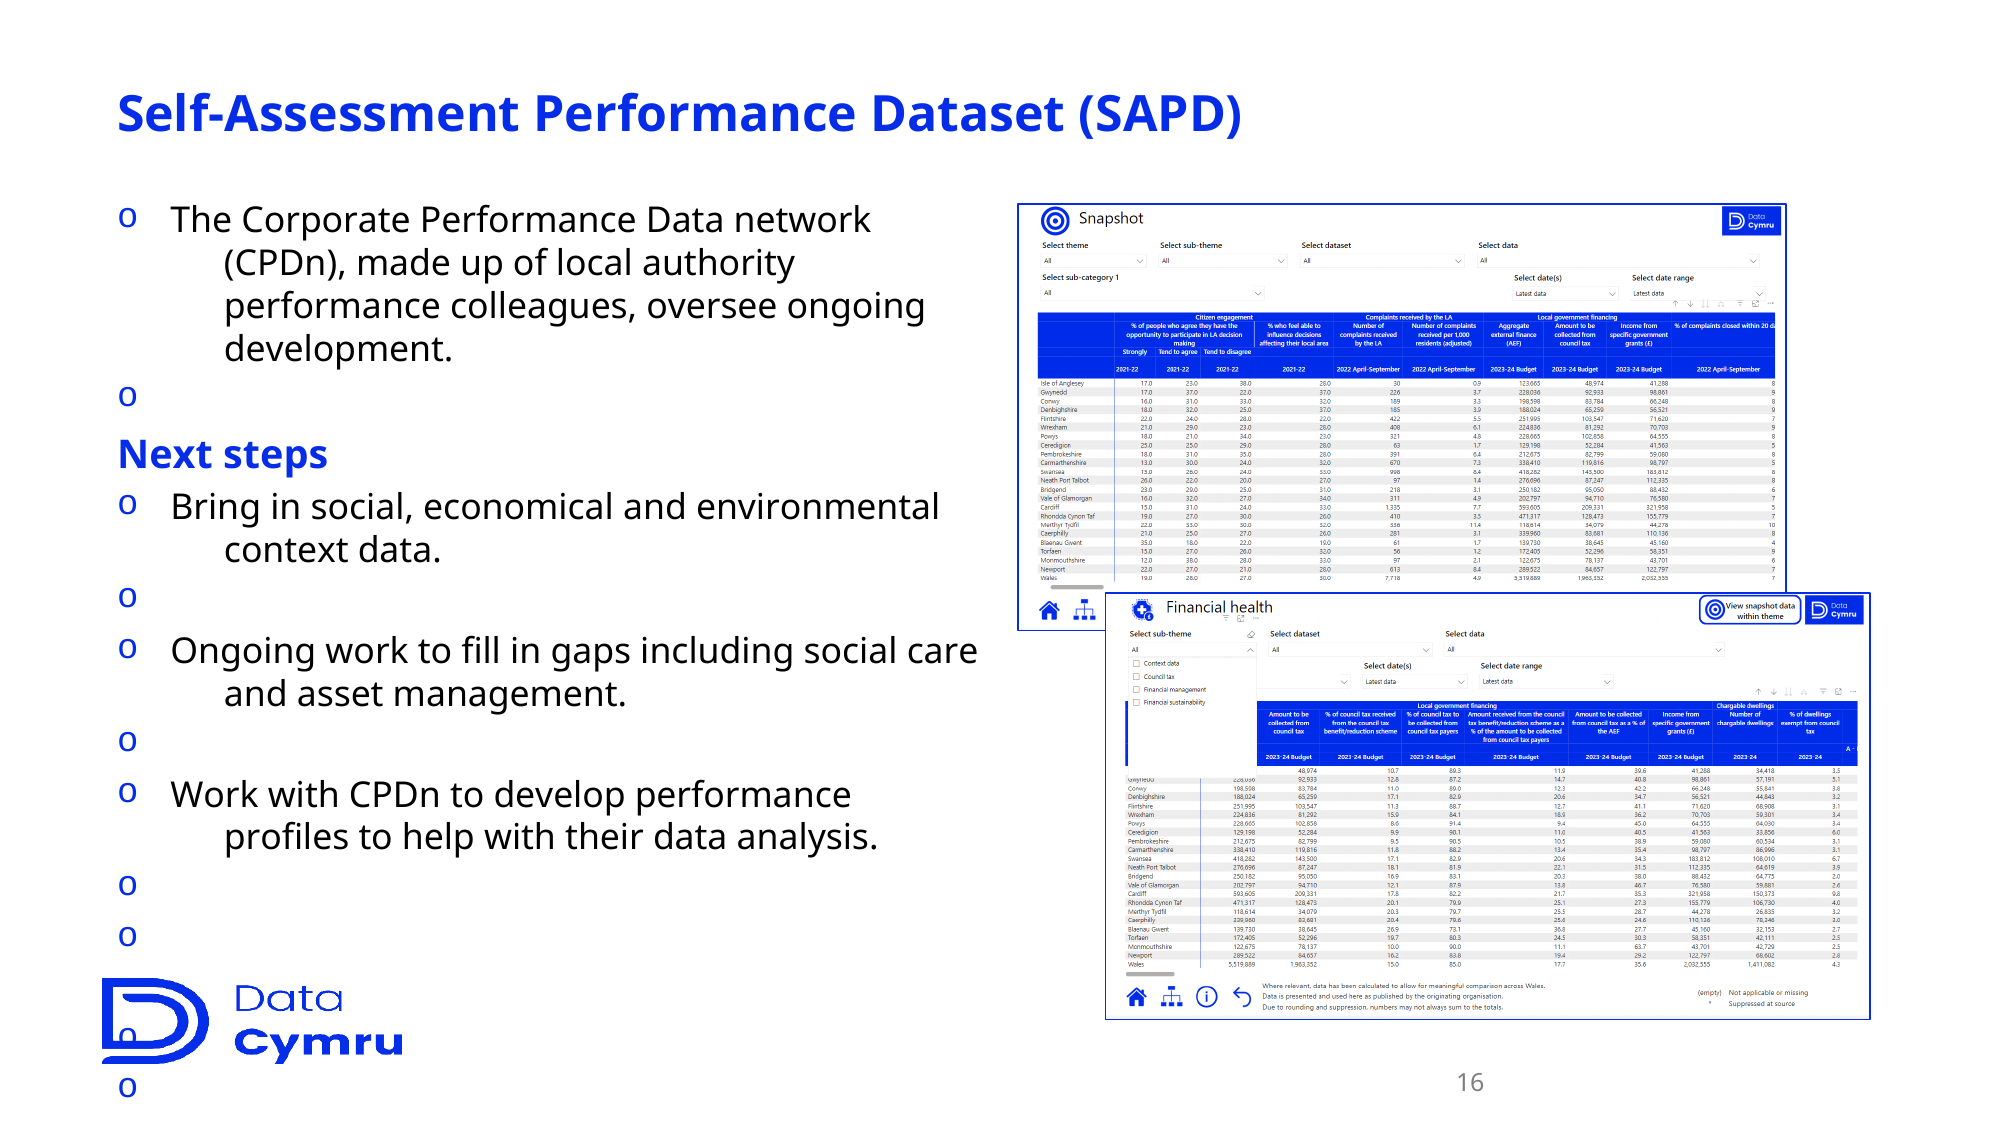

# Self-Assessment Performance Dataset (SAPD)
The Corporate Performance Data network (CPDn), made up of local authority performance colleagues, oversee ongoing development.
Next steps
Bring in social, economical and environmental context data.
Ongoing work to fill in gaps including social care and asset management.
Work with CPDn to develop performance profiles to help with their data analysis.